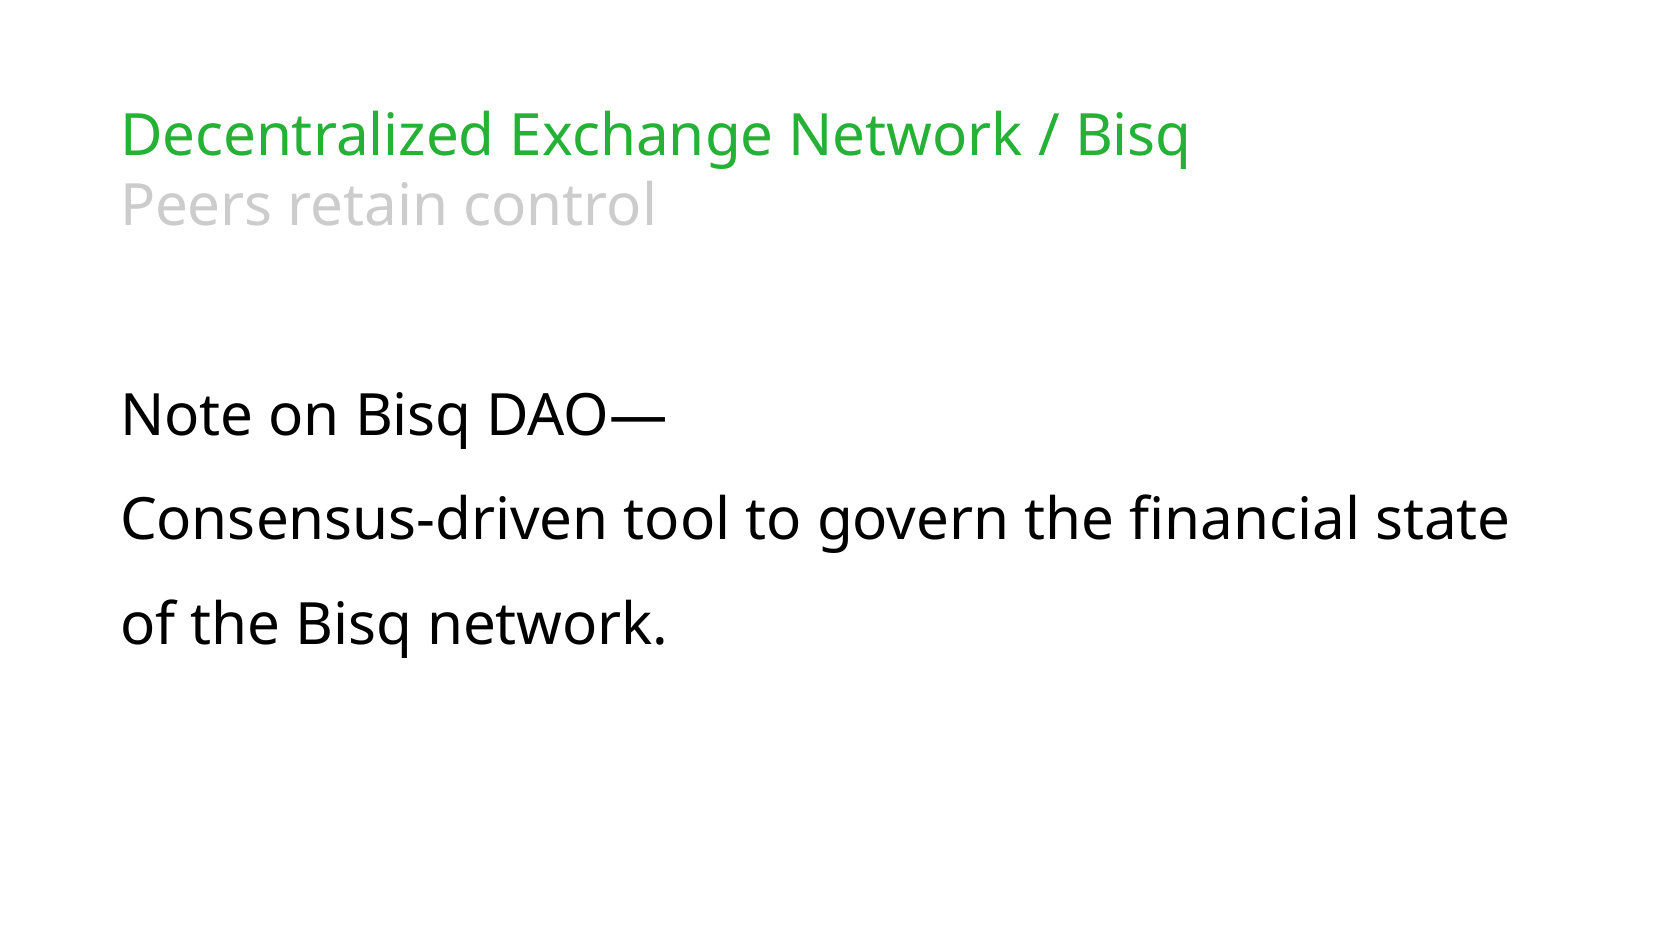

Decentralized Exchange Network / Bisq
Peers retain control
Note on Bisq DAO—
Consensus-driven tool to govern the financial state of the Bisq network.